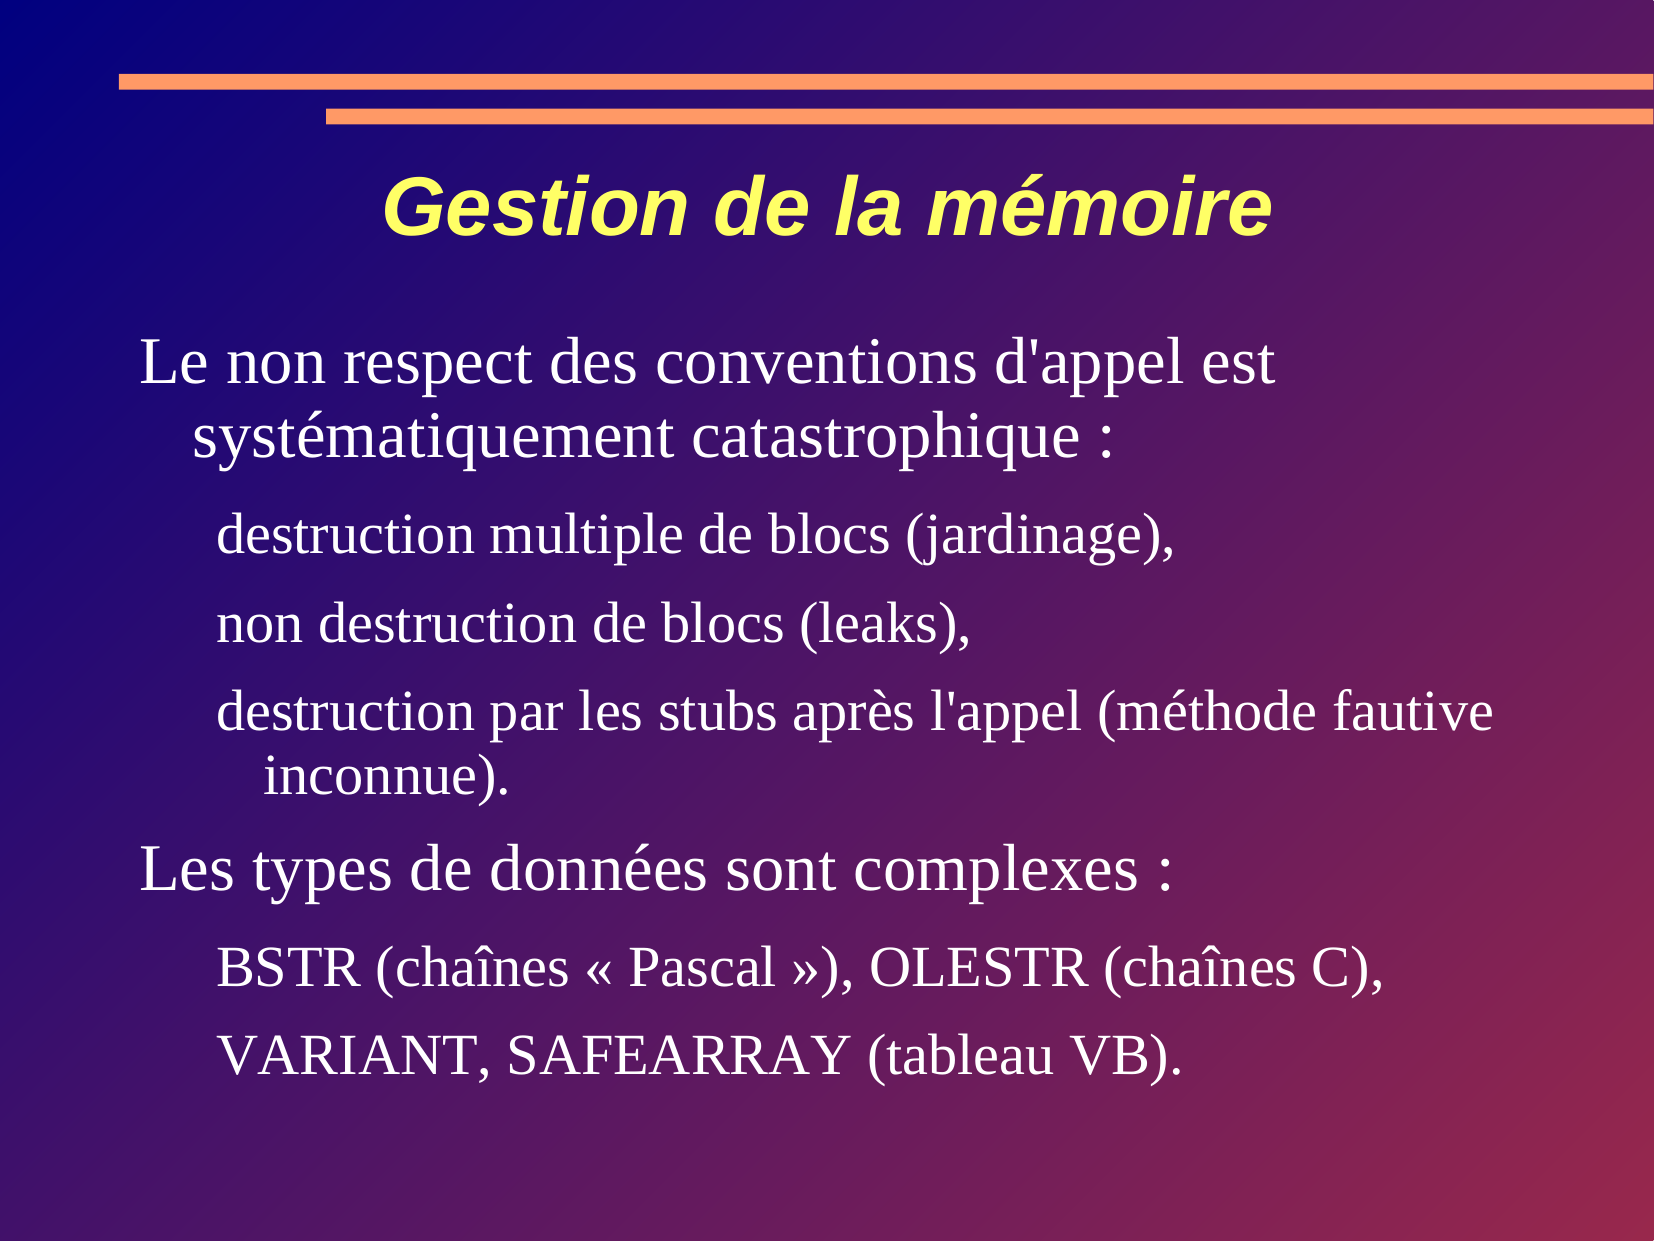

# Gestion de la mémoire
Le non respect des conventions d'appel est
systématiquement catastrophique :
destruction multiple de blocs (jardinage),
non destruction de blocs (leaks),
destruction par les stubs après l'appel (méthode fautive inconnue).
Les types de données sont complexes :
BSTR (chaînes « Pascal »), OLESTR (chaînes C),
VARIANT, SAFEARRAY (tableau VB).